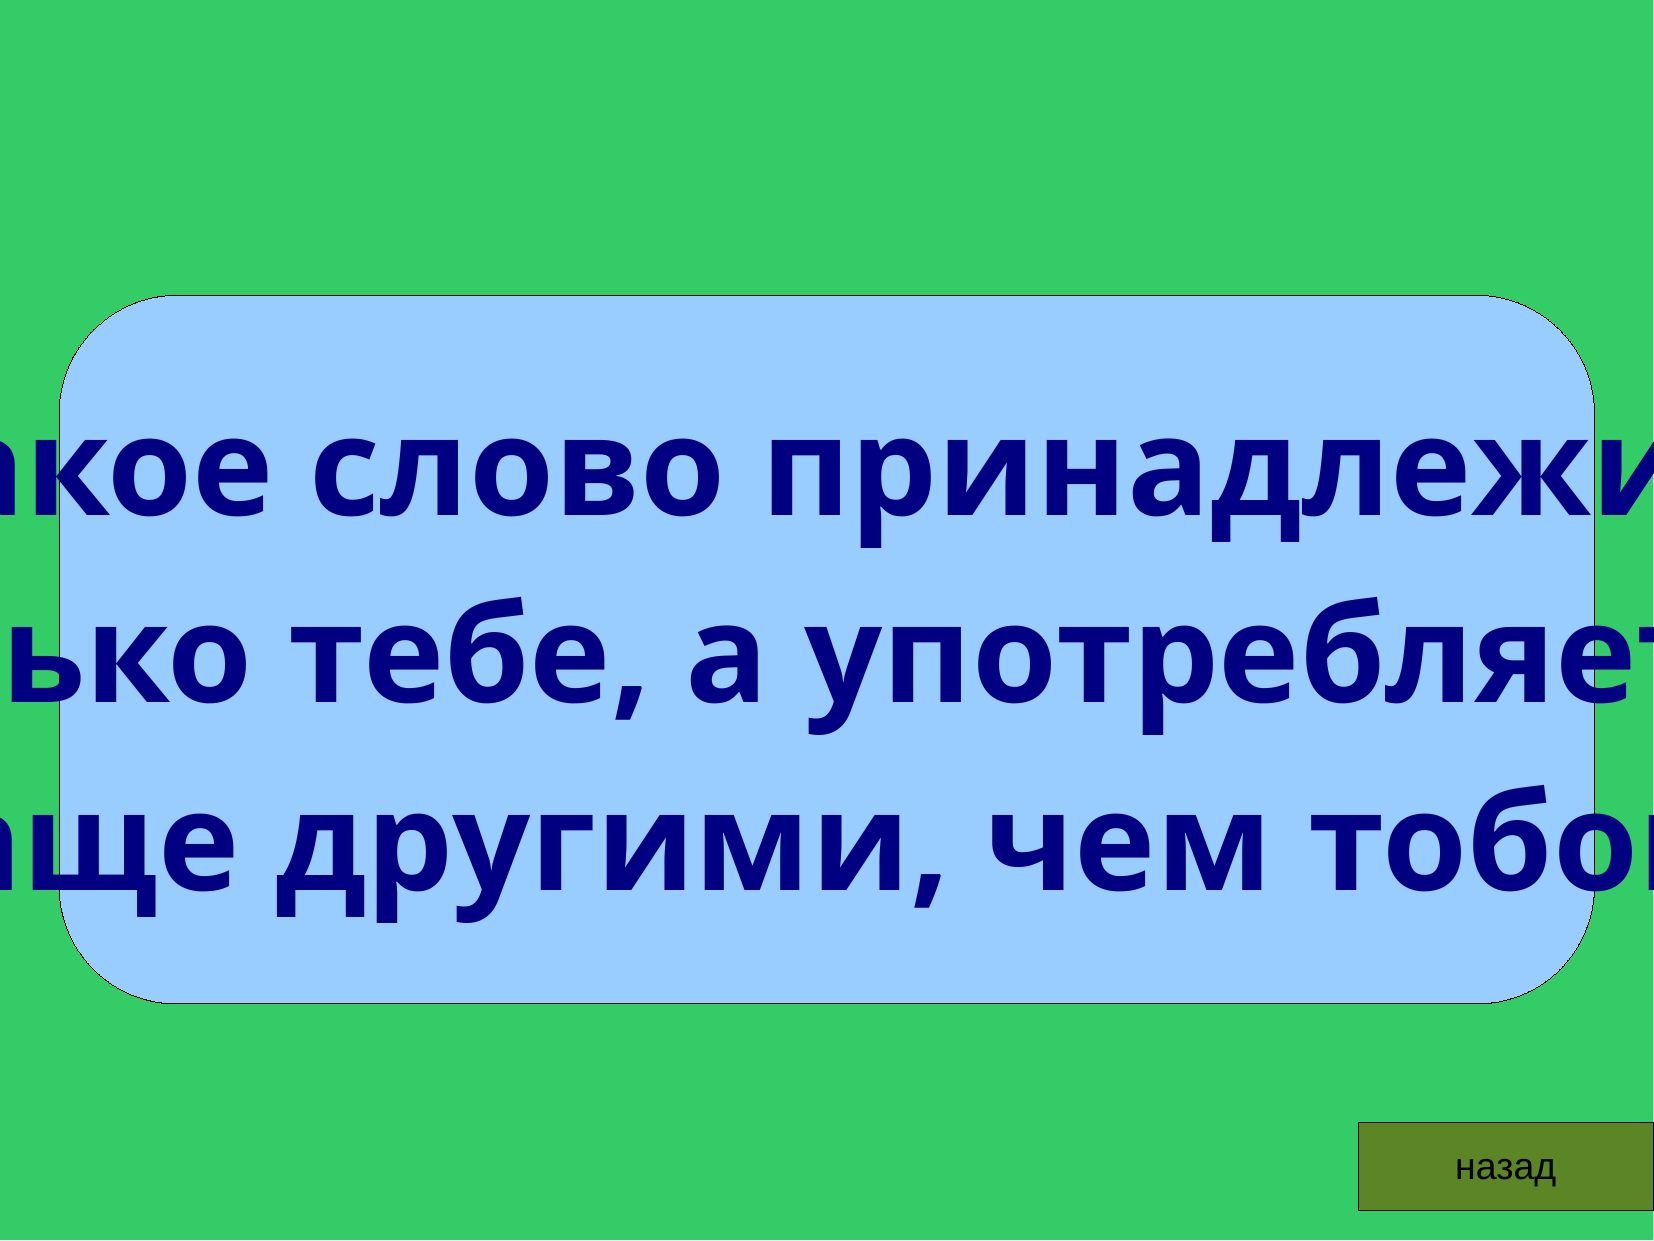

Какое слово принадлежит
только тебе, а употребляется
чаще другими, чем тобой?
назад